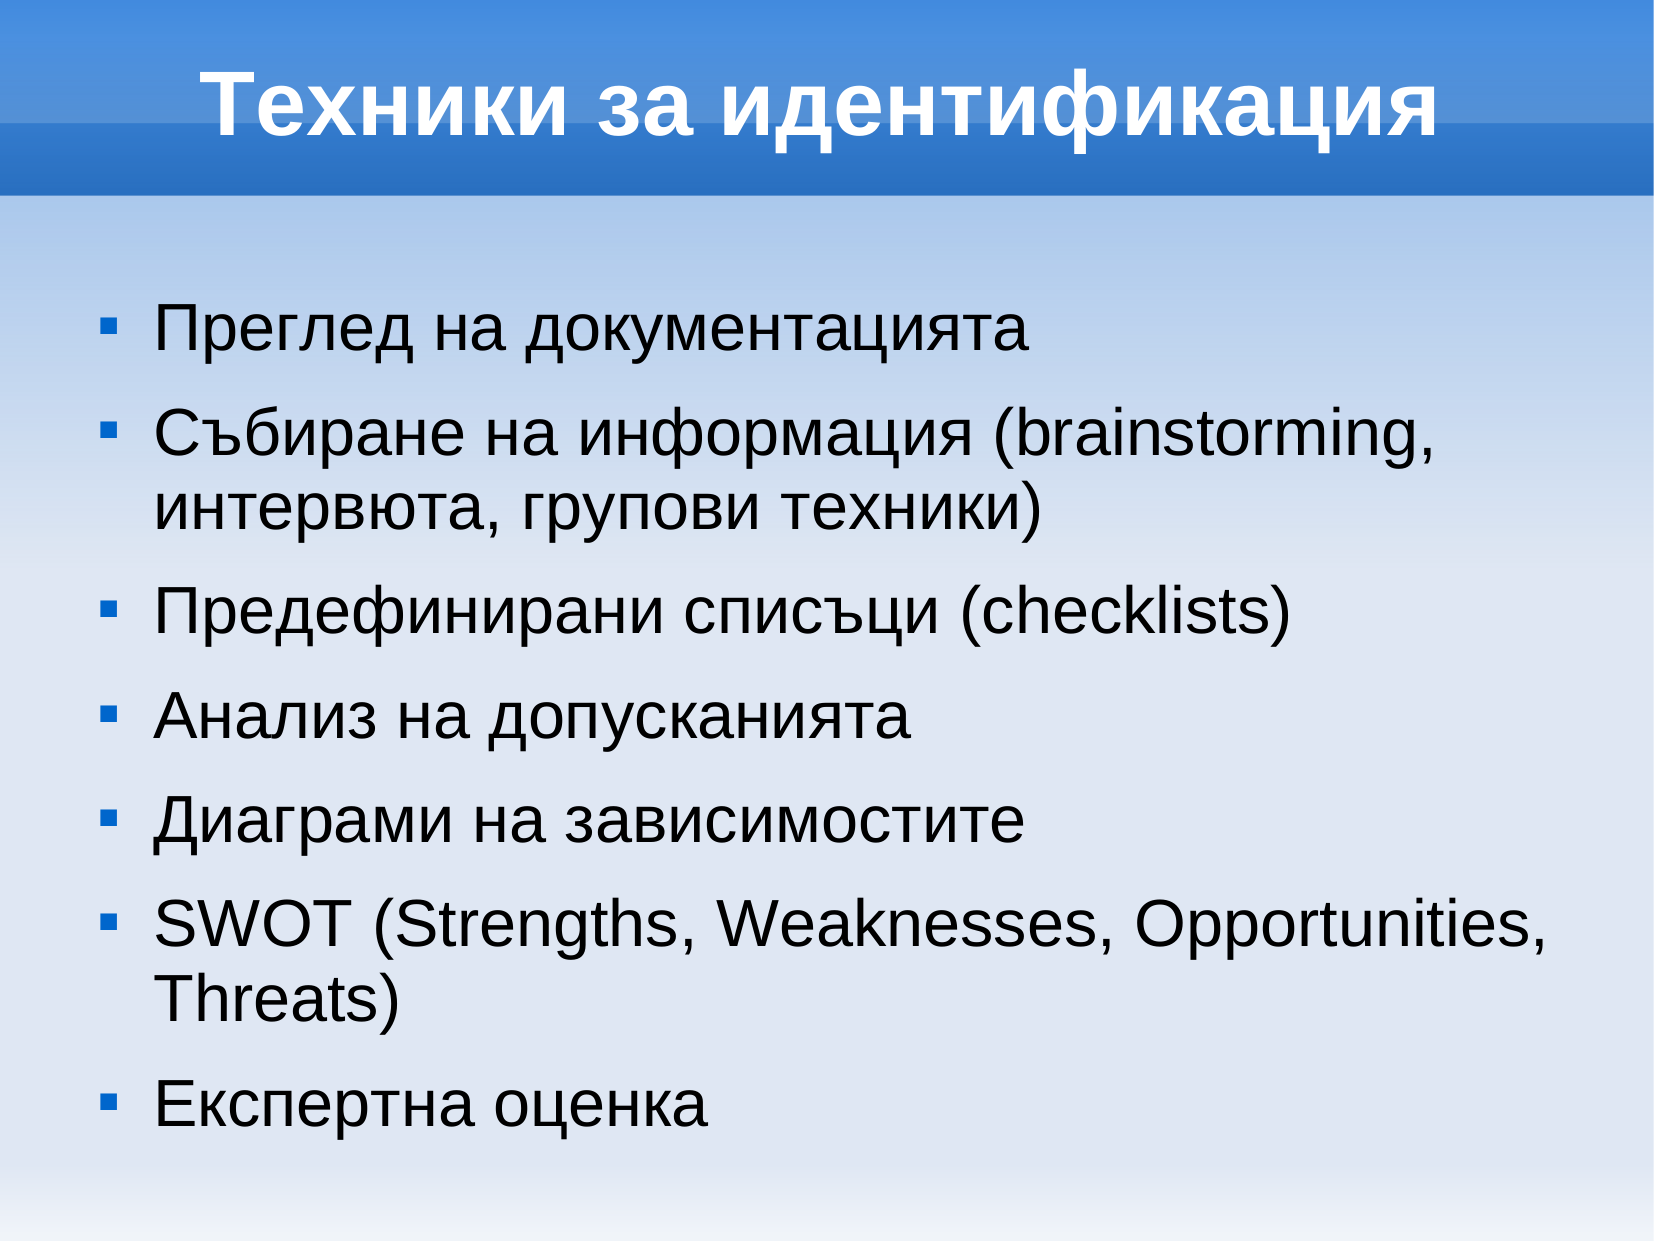

# Техники за идентификация
Преглед на документацията
Събиране на информация (brainstorming, интервюта, групови техники)
Предефинирани списъци (checklists)
Анализ на допусканията
Диаграми на зависимостите
SWOT (Strengths, Weaknesses, Opportunities, Threats)
Експертна оценка